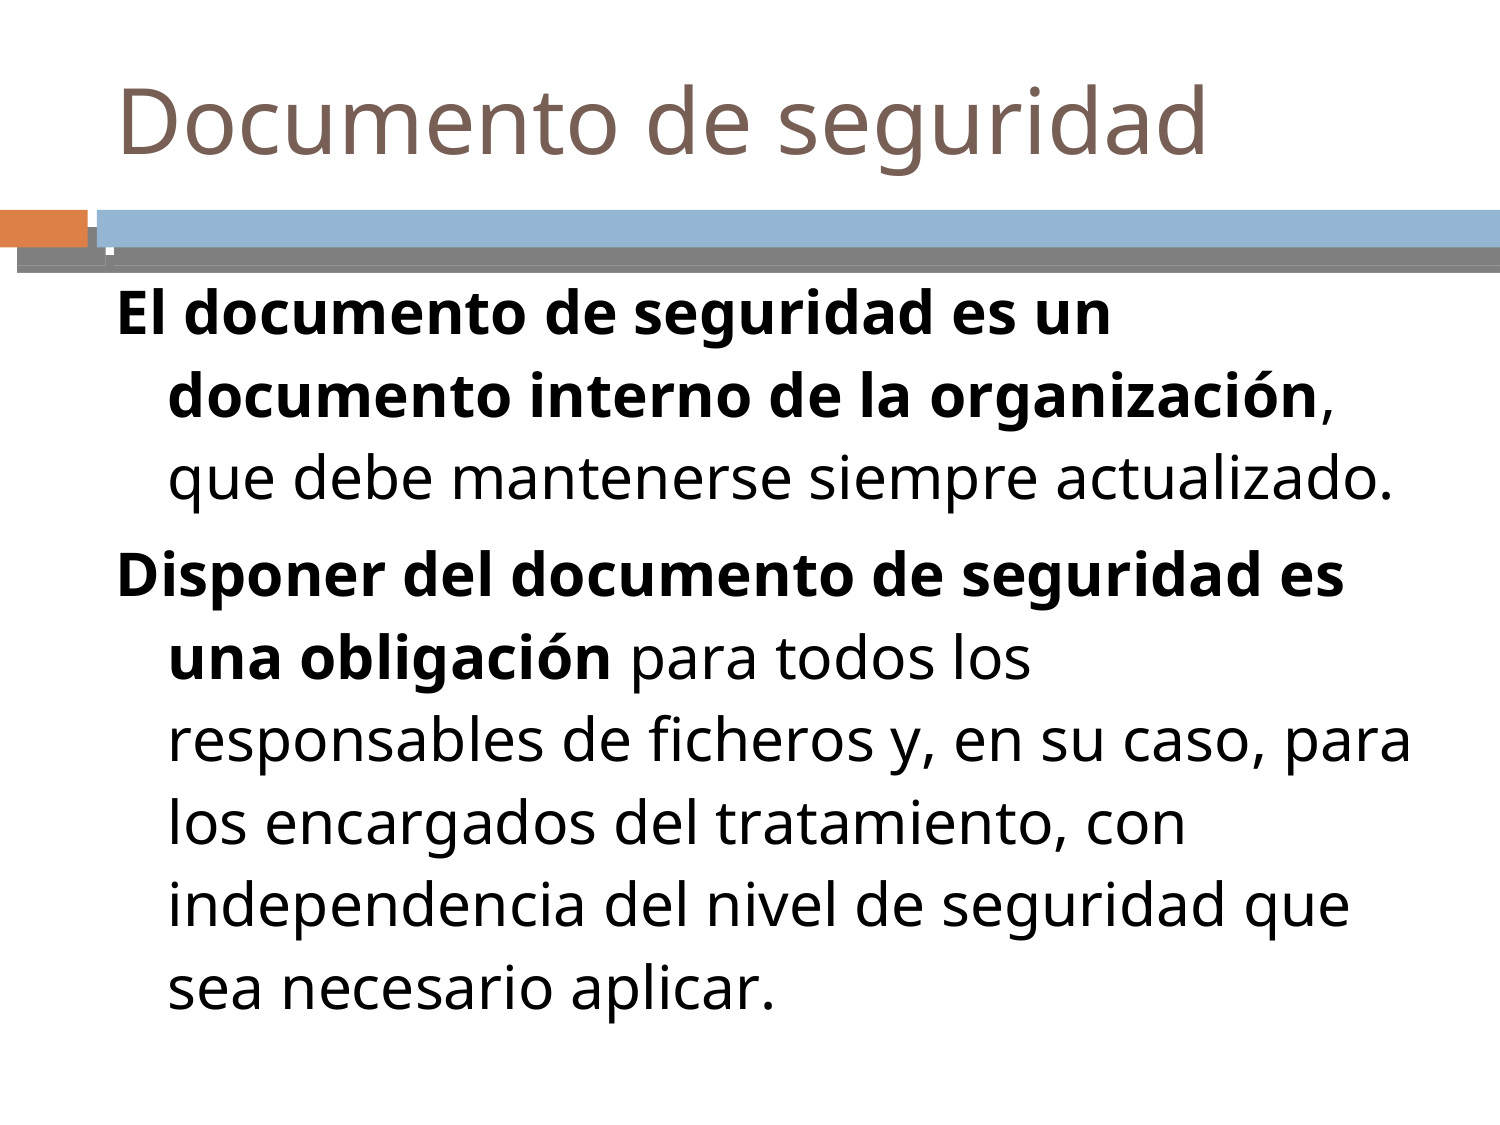

# Documento de seguridad
El documento de seguridad es un documento interno de la organización, que debe mantenerse siempre actualizado.
Disponer del documento de seguridad es una obligación para todos los responsables de ficheros y, en su caso, para los encargados del tratamiento, con independencia del nivel de seguridad que sea necesario aplicar.